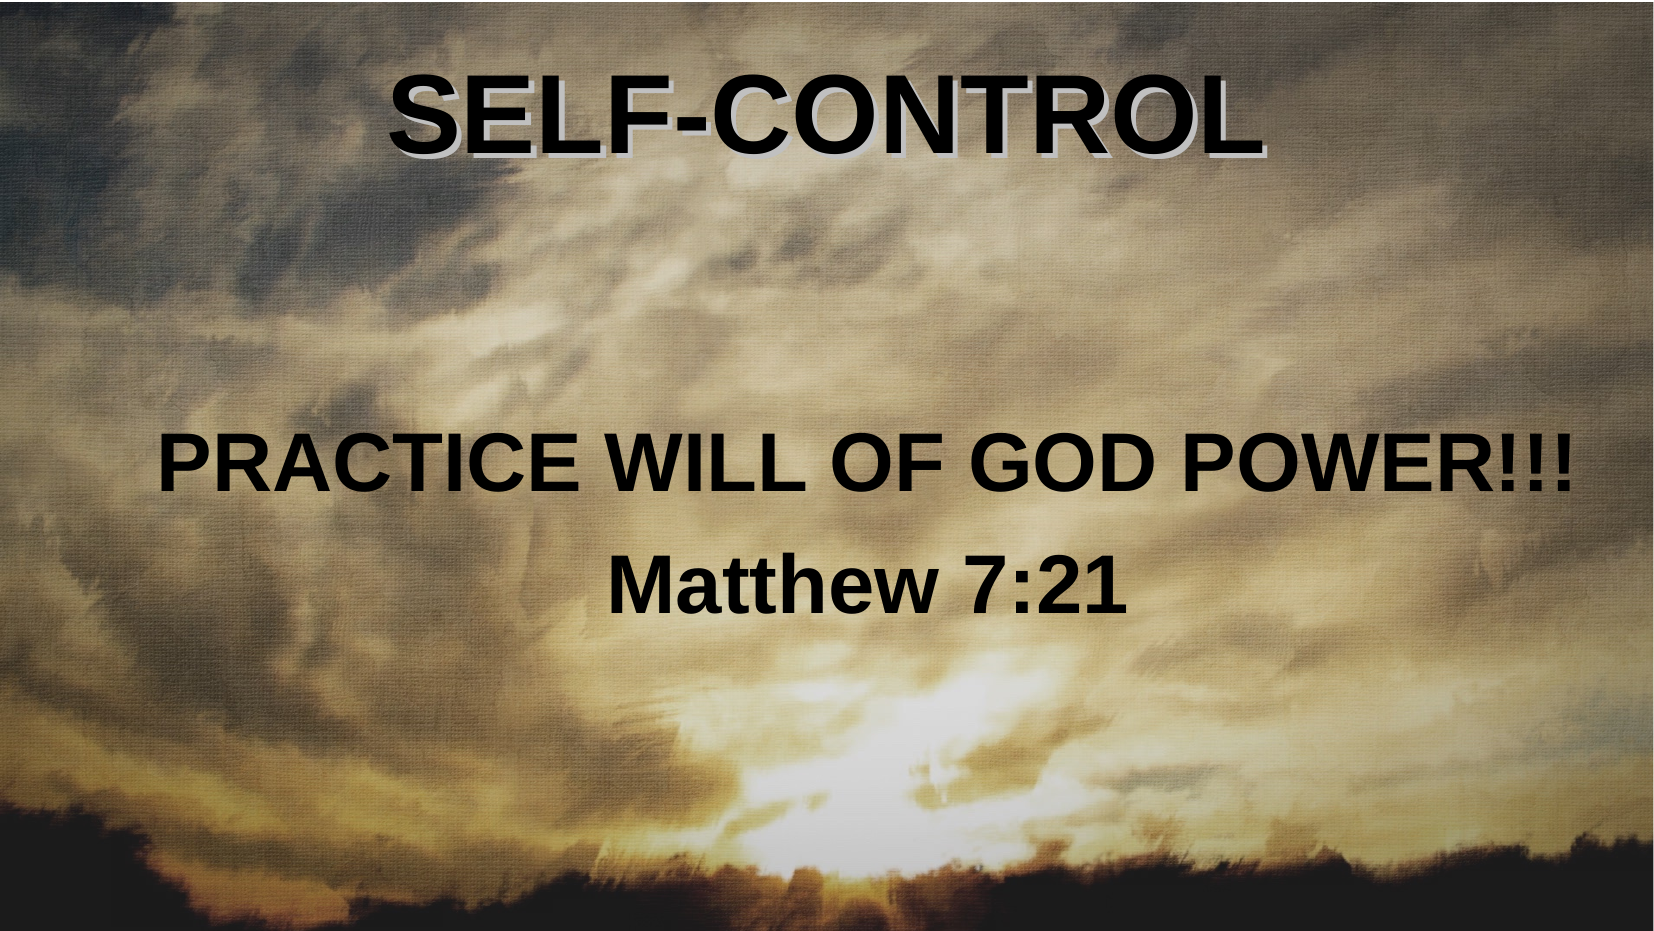

# SELF-CONTROL
PRACTICE WILL OF GOD POWER!!!
Matthew 7:21